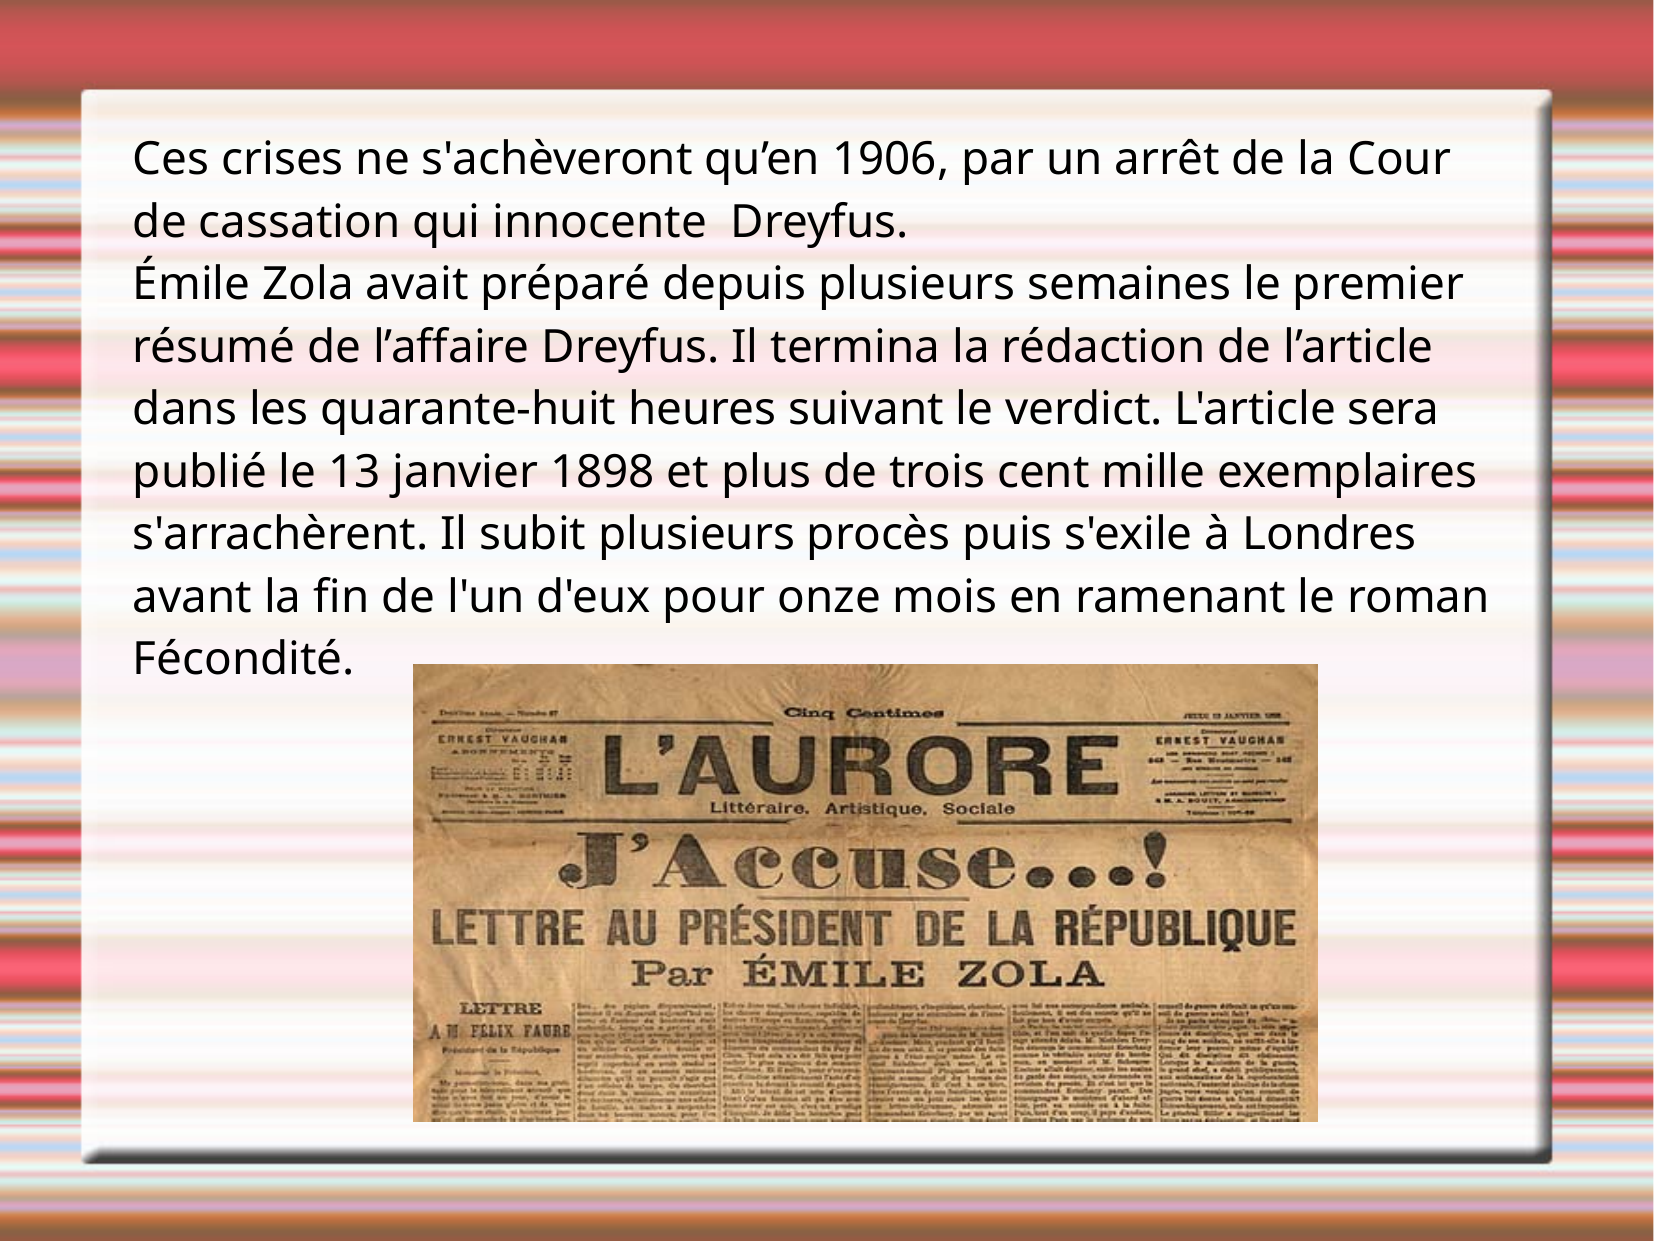

Ces crises ne s'achèveront qu’en 1906, par un arrêt de la Cour de cassation qui innocente Dreyfus.
Émile Zola avait préparé depuis plusieurs semaines le premier résumé de l’affaire Dreyfus. Il termina la rédaction de l’article dans les quarante-huit heures suivant le verdict. L'article sera publié le 13 janvier 1898 et plus de trois cent mille exemplaires s'arrachèrent. Il subit plusieurs procès puis s'exile à Londres avant la fin de l'un d'eux pour onze mois en ramenant le roman Fécondité.